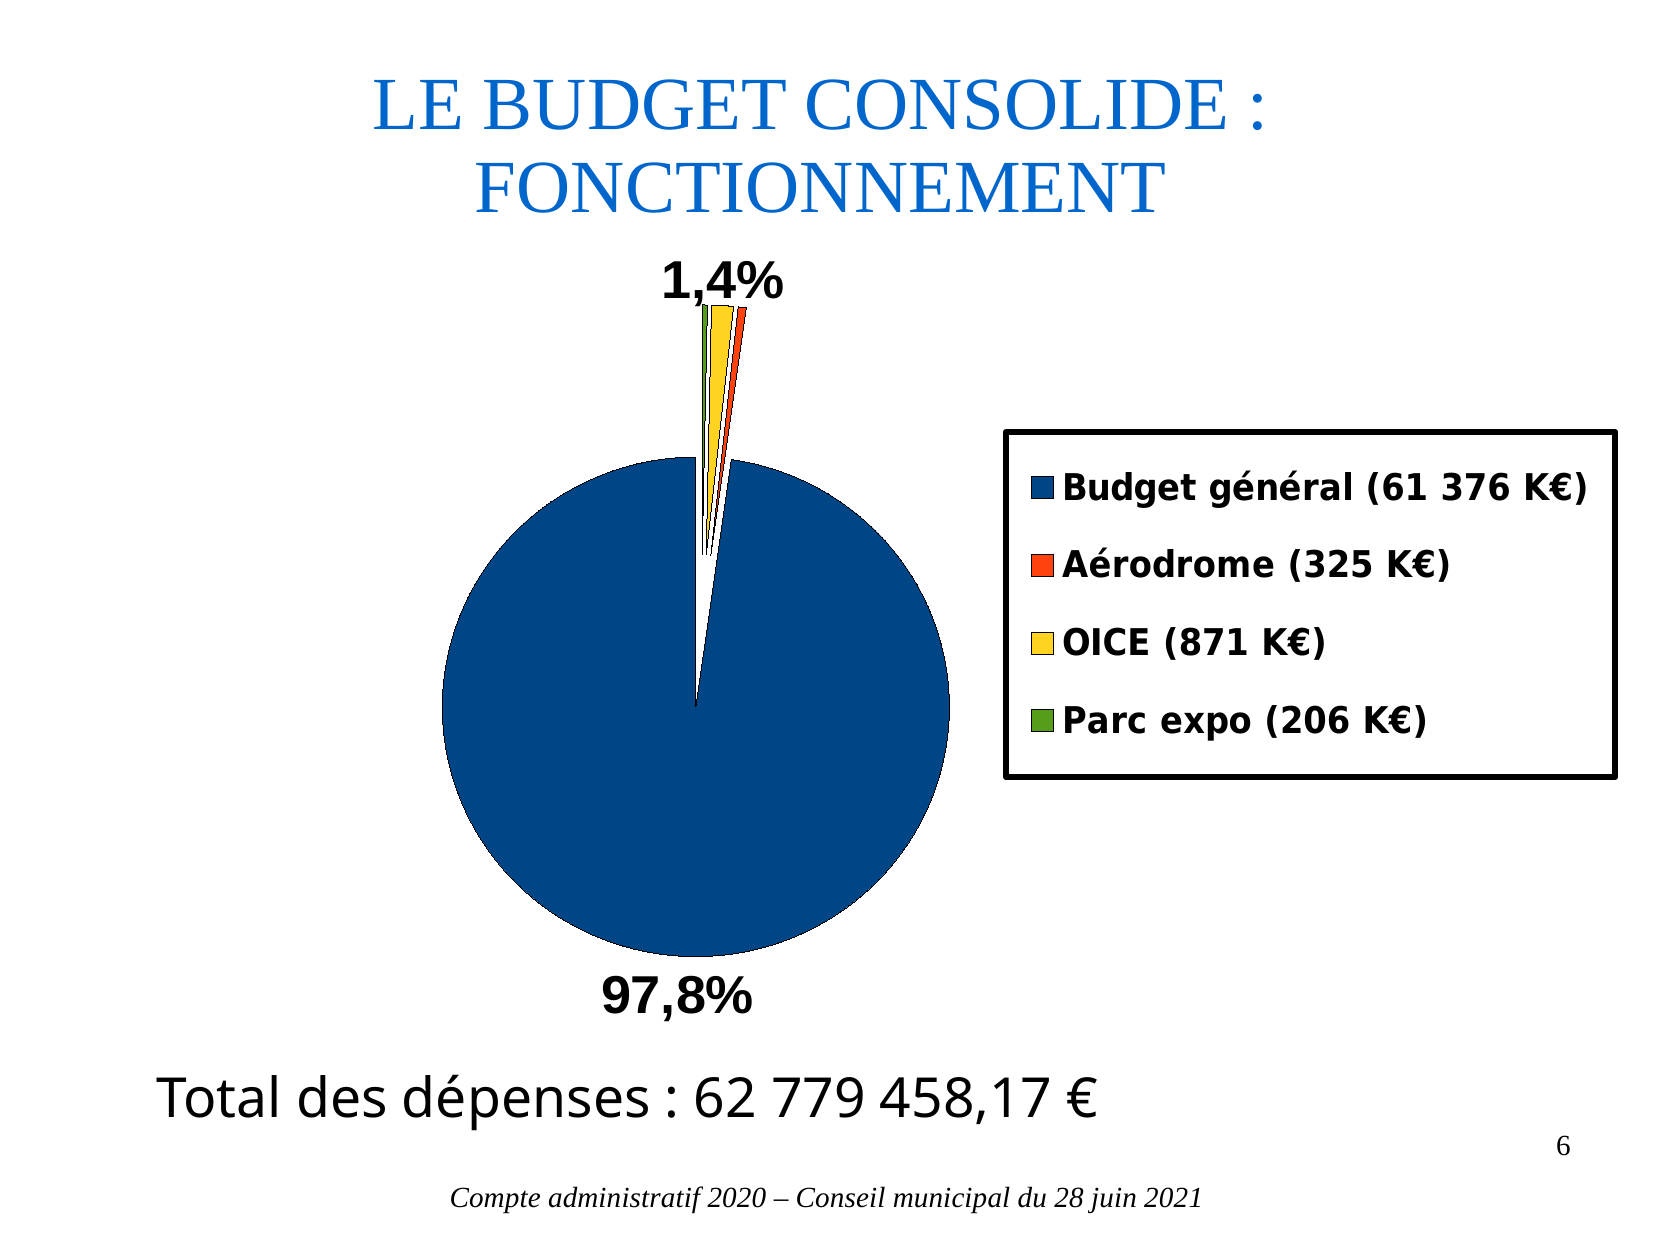

LE BUDGET CONSOLIDE : FONCTIONNEMENT
### Chart
| Category | 1 colonne |
|---|---|
| Budget général (61 376 K€) | 61376451.91 |
| Aérodrome (325 K€) | 325040.18 |
| OICE (871 K€) | 871441.79 |
| Parc expo (206 K€) | 206524.29 |Total des dépenses : 62 779 458,17 €
6